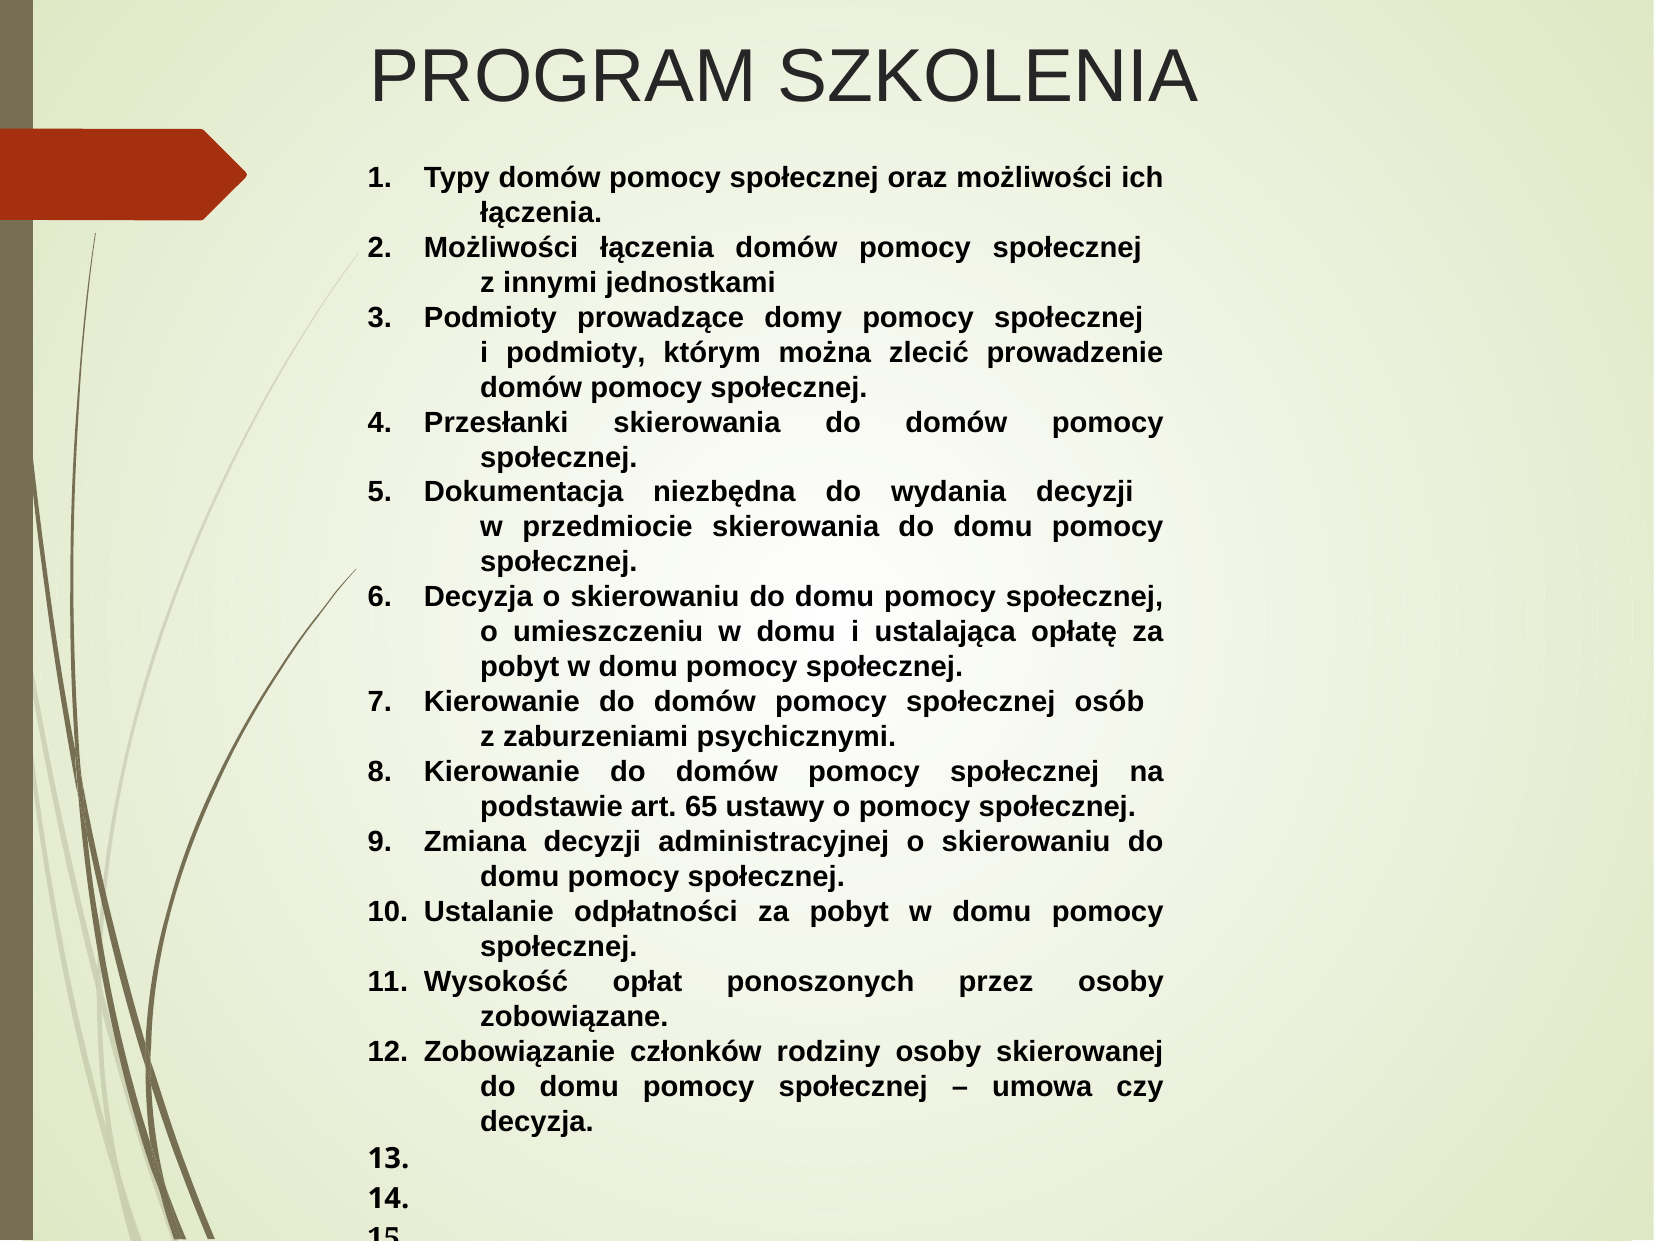

# PROGRAM SZKOLENIA
Typy domów pomocy społecznej oraz możliwości ich łączenia.
Możliwości łączenia domów pomocy społecznej
z innymi jednostkami
Podmioty prowadzące domy pomocy społecznej
i podmioty, którym można zlecić prowadzenie domów pomocy społecznej.
Przesłanki skierowania do domów pomocy społecznej.
Dokumentacja niezbędna do wydania decyzji
w przedmiocie skierowania do domu pomocy społecznej.
Decyzja o skierowaniu do domu pomocy społecznej, o umieszczeniu w domu i ustalająca opłatę za pobyt w domu pomocy społecznej.
Kierowanie do domów pomocy społecznej osób
z zaburzeniami psychicznymi.
Kierowanie do domów pomocy społecznej na podstawie art. 65 ustawy o pomocy społecznej.
Zmiana decyzji administracyjnej o skierowaniu do domu pomocy społecznej.
Ustalanie odpłatności za pobyt w domu pomocy społecznej.
Wysokość opłat ponoszonych przez osoby zobowiązane.
Zobowiązanie członków rodziny osoby skierowanej do domu pomocy społecznej – umowa czy decyzja.